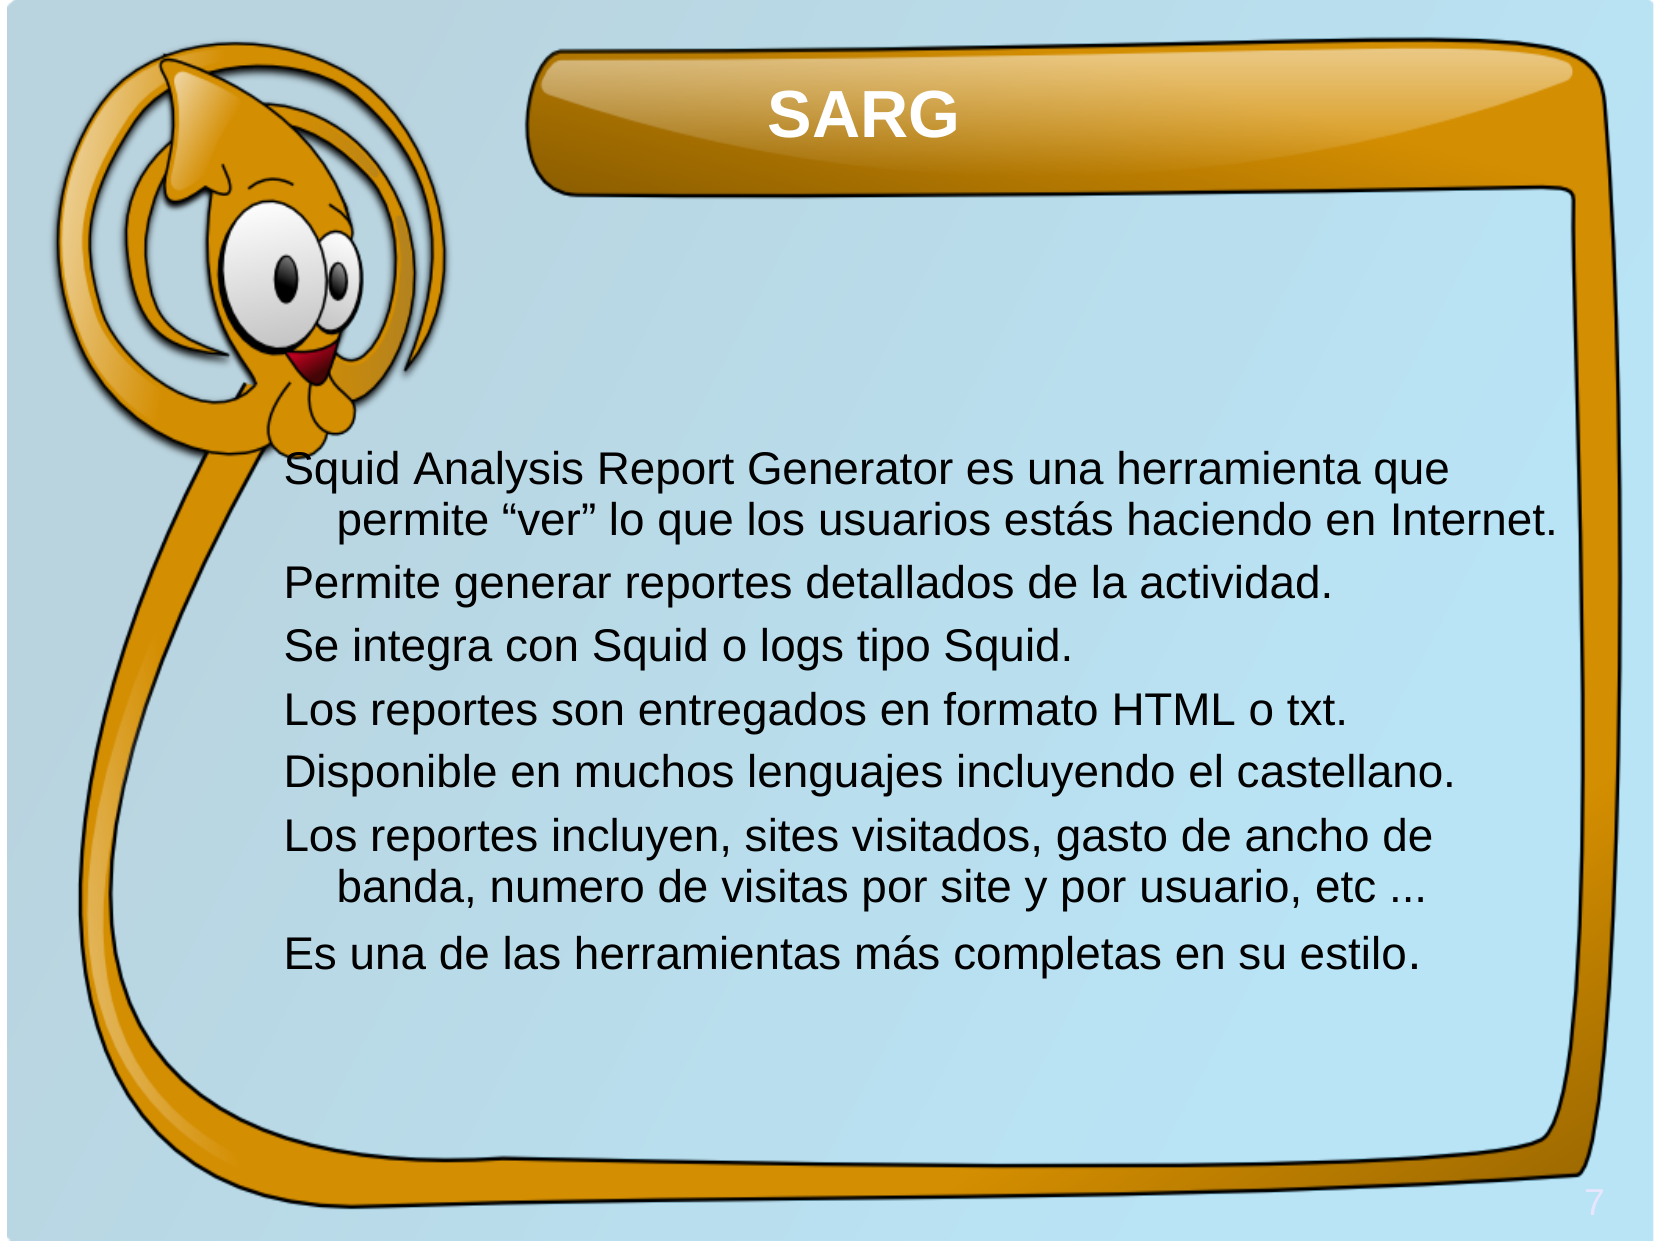

# SARG
Squid Analysis Report Generator es una herramienta que permite “ver” lo que los usuarios estás haciendo en Internet.
Permite generar reportes detallados de la actividad.
Se integra con Squid o logs tipo Squid.
Los reportes son entregados en formato HTML o txt.
Disponible en muchos lenguajes incluyendo el castellano.
Los reportes incluyen, sites visitados, gasto de ancho de banda, numero de visitas por site y por usuario, etc ...
Es una de las herramientas más completas en su estilo.
7